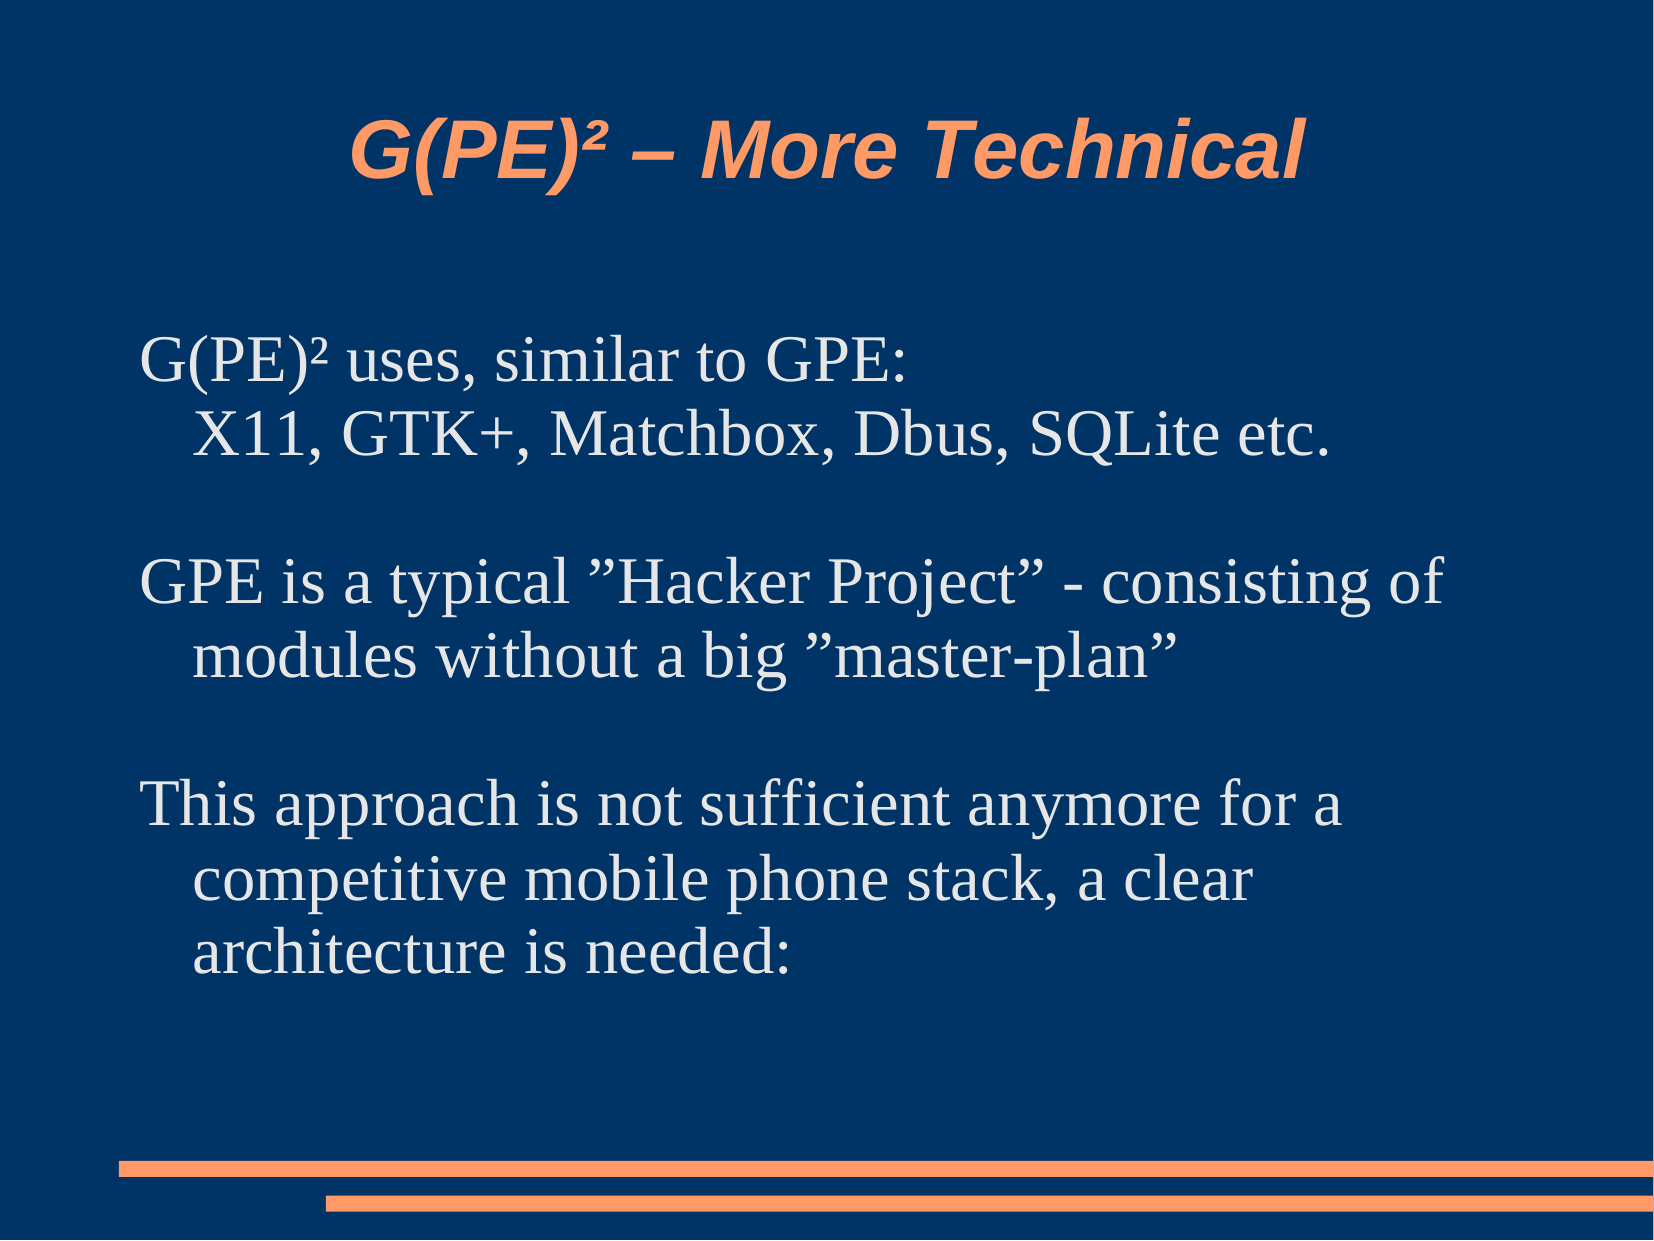

# G(PE)² – More Technical
G(PE)² uses, similar to GPE:
X11, GTK+, Matchbox, Dbus, SQLite etc.
GPE is a typical ”Hacker Project” - consisting of modules without a big ”master-plan”
This approach is not sufficient anymore for a competitive mobile phone stack, a clear architecture is needed: